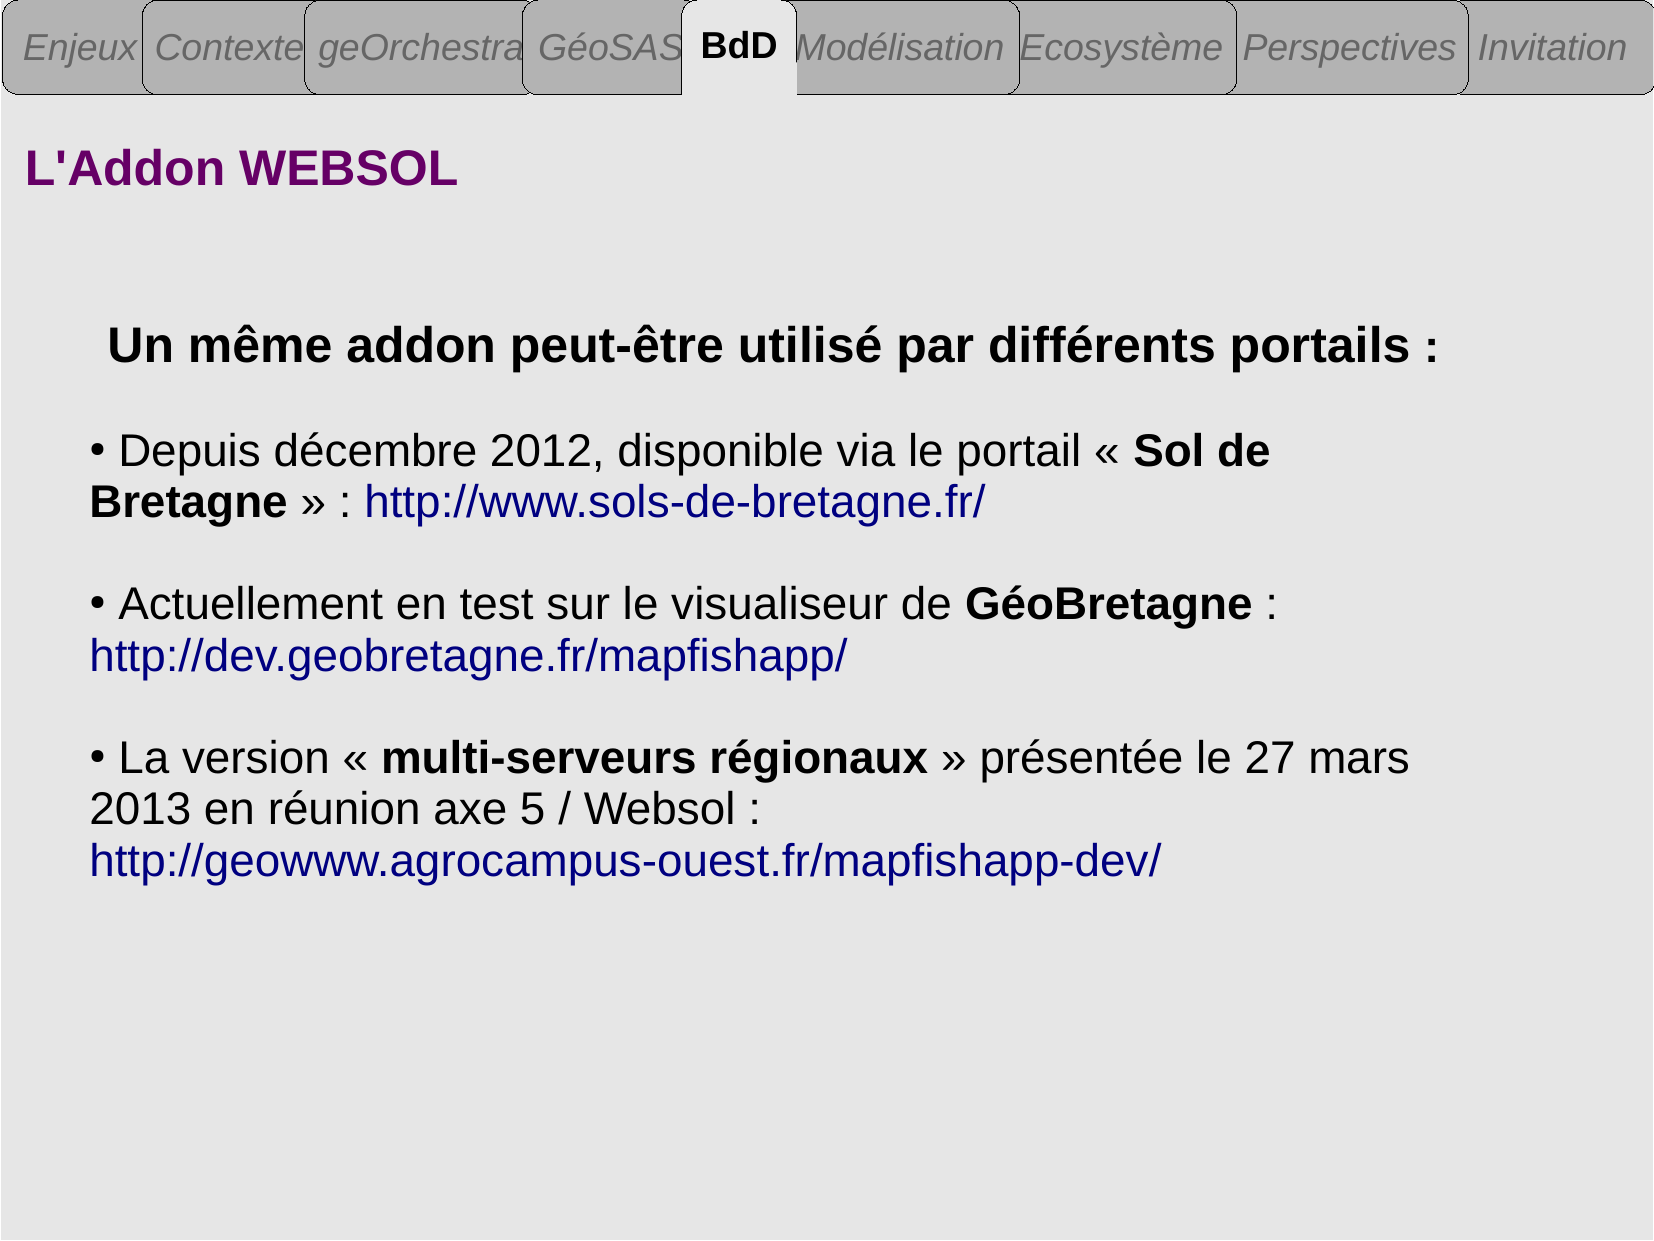

Enjeux
Contexte
geOrchestra
GéoSAS
BdD
 Modélisation
 Ecosystème
 Perspectives
Invitation
# L'Addon WEBSOL
Un même addon peut-être utilisé par différents portails :
 Depuis décembre 2012, disponible via le portail « Sol de Bretagne » : http://www.sols-de-bretagne.fr/
 Actuellement en test sur le visualiseur de GéoBretagne : http://dev.geobretagne.fr/mapfishapp/
 La version « multi-serveurs régionaux » présentée le 27 mars 2013 en réunion axe 5 / Websol : http://geowww.agrocampus-ouest.fr/mapfishapp-dev/